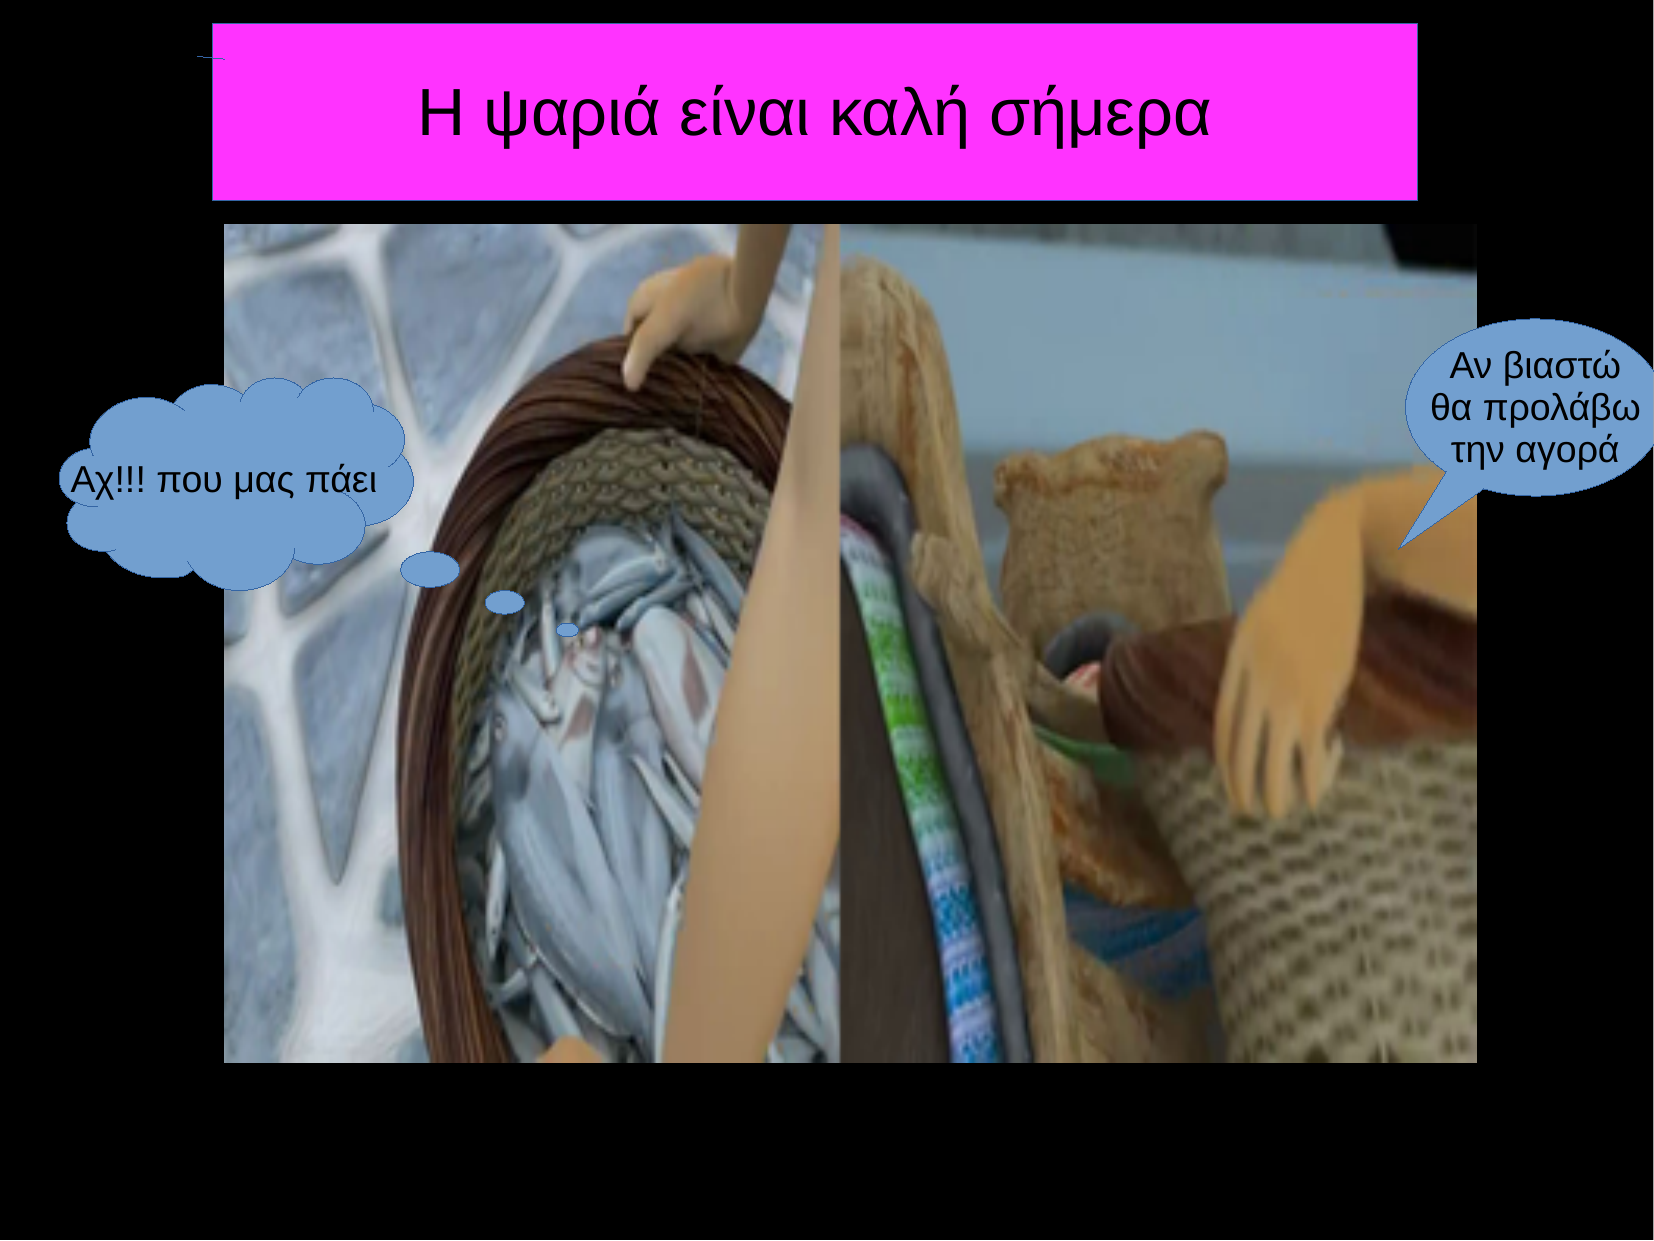

Η ψαριά είναι καλή σήμερα
Αν βιαστώ
θα προλάβω
την αγορά
Αχ!!! που μας πάει